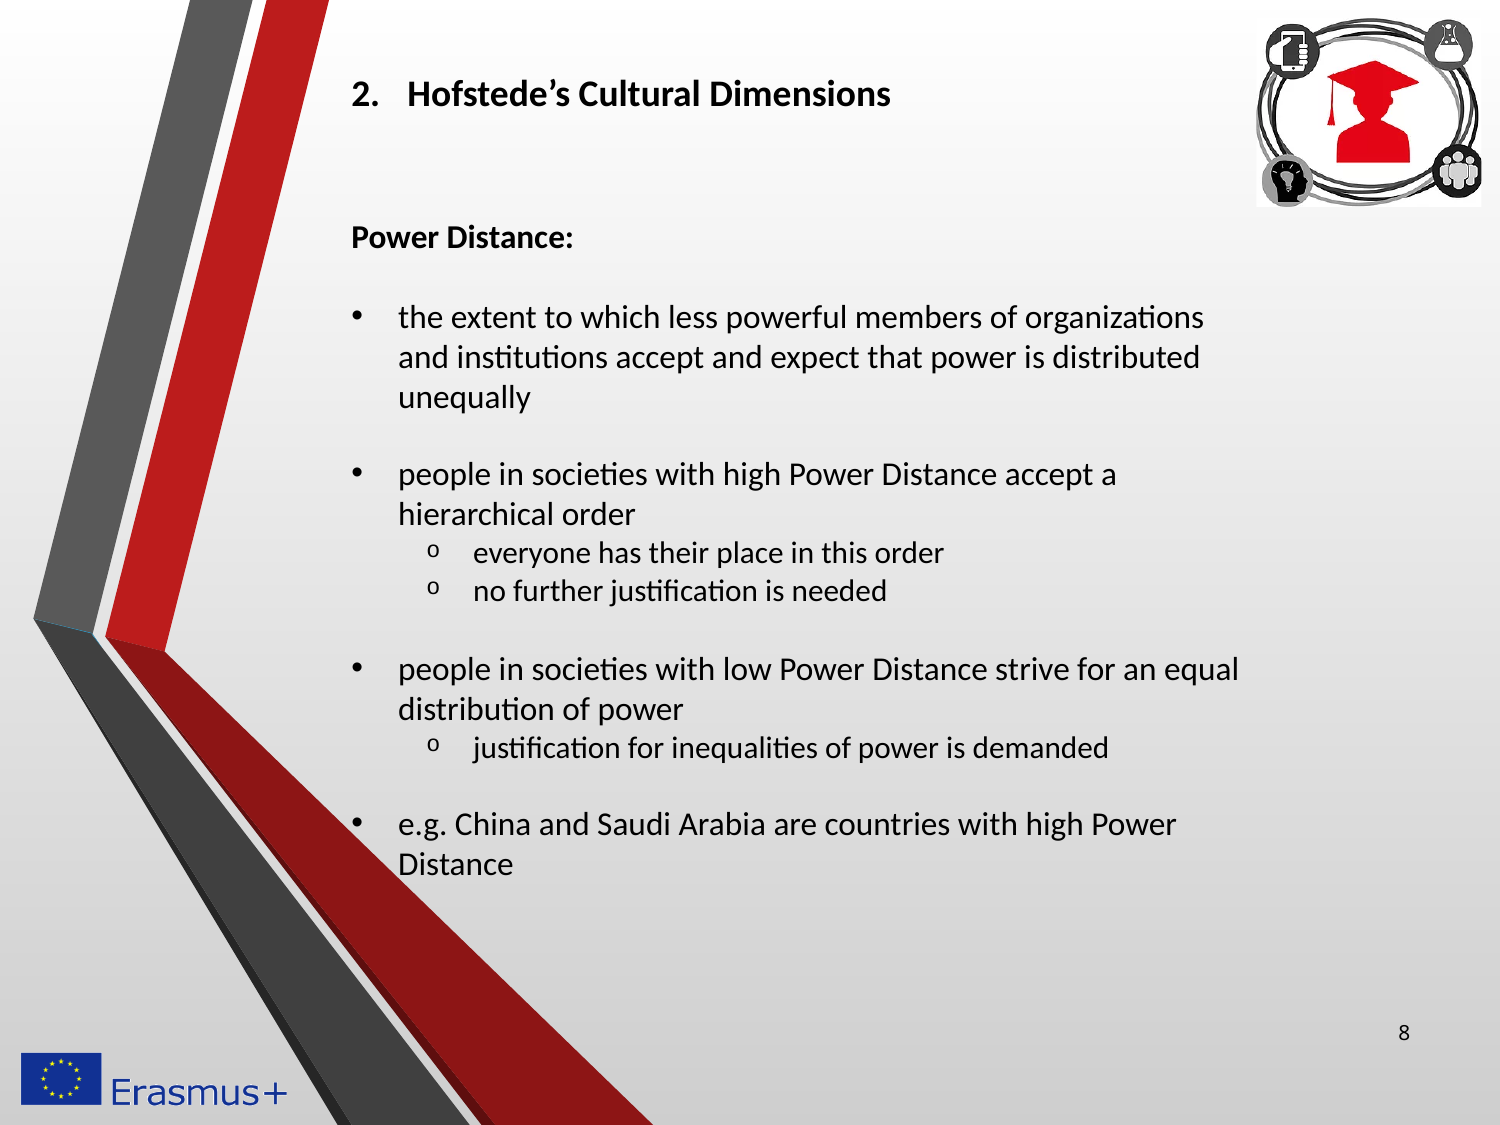

Hofstede’s Cultural Dimensions
Power Distance:
the extent to which less powerful members of organizations and institutions accept and expect that power is distributed unequally
people in societies with high Power Distance accept a hierarchical order
everyone has their place in this order
no further justification is needed
people in societies with low Power Distance strive for an equal distribution of power
justification for inequalities of power is demanded
e.g. China and Saudi Arabia are countries with high Power Distance